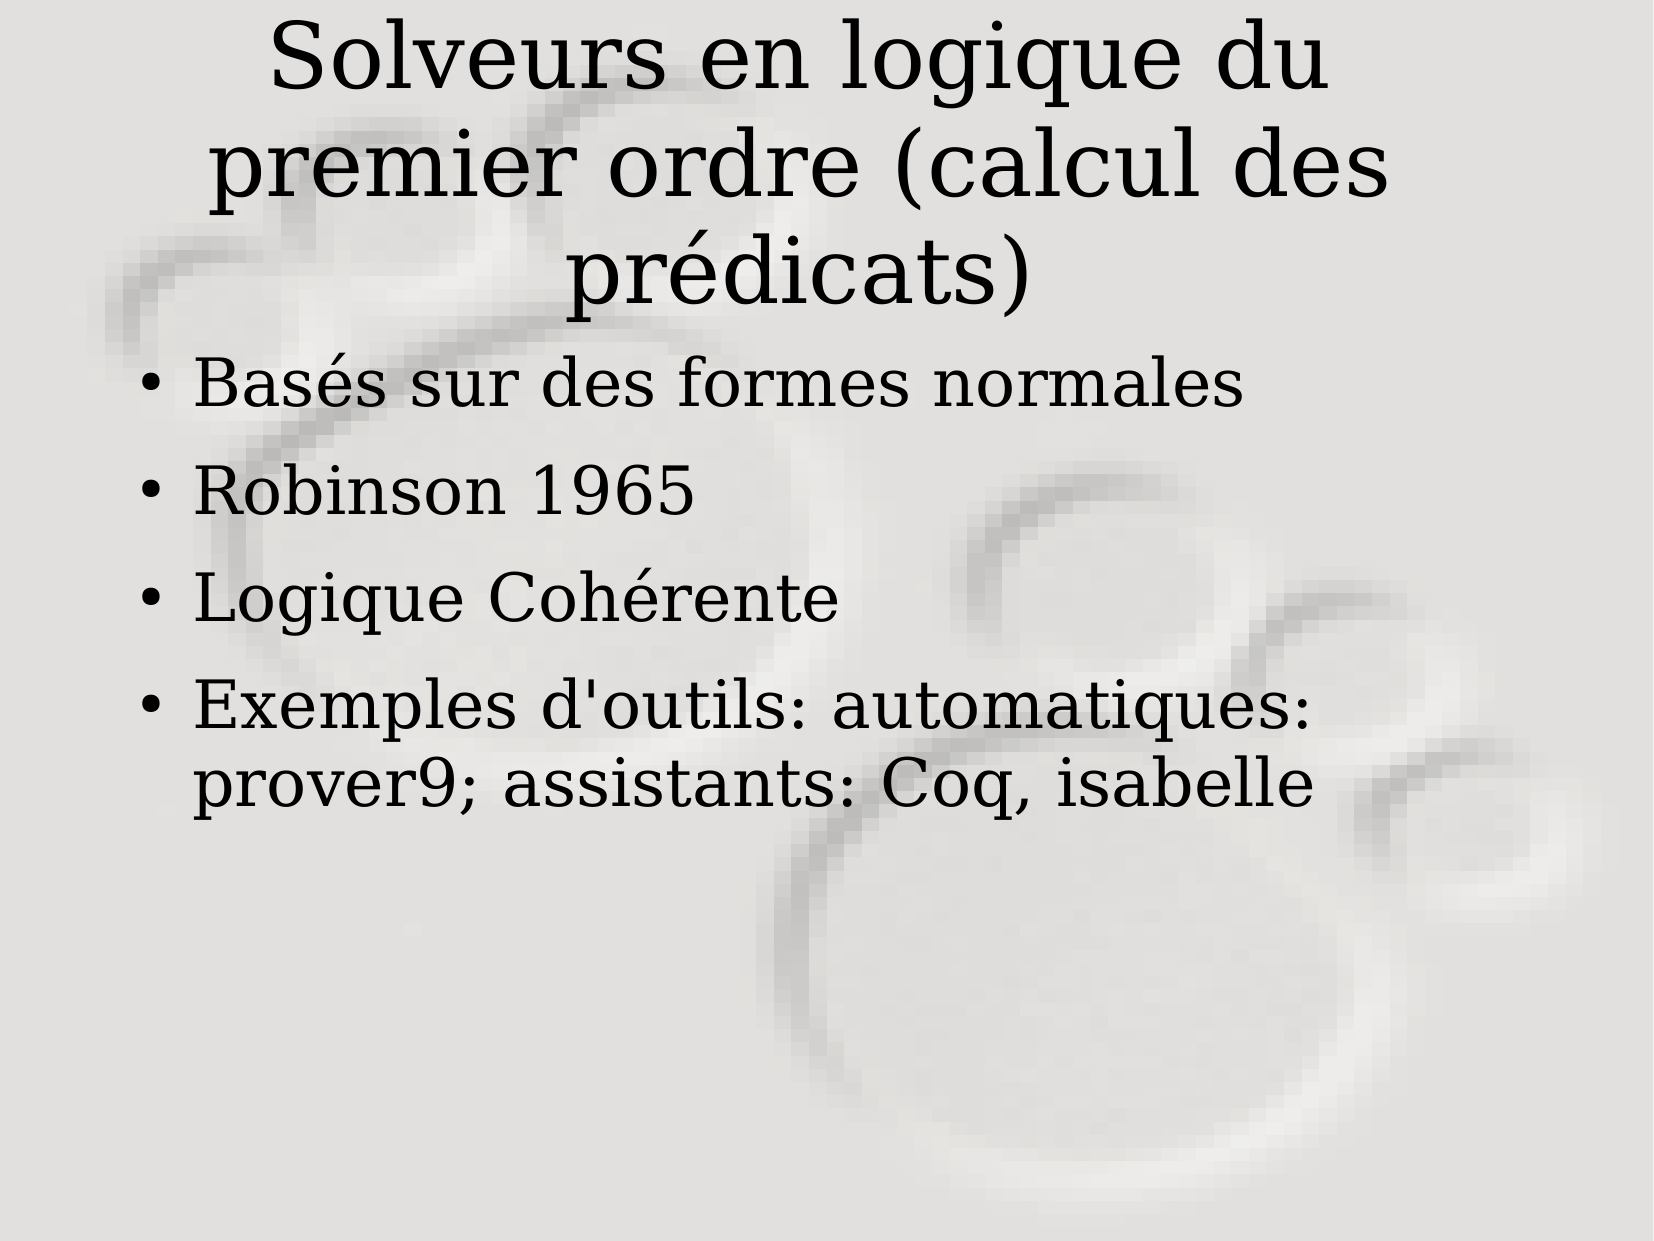

# Solveurs en logique du premier ordre (calcul des prédicats)
Basés sur des formes normales
Robinson 1965
Logique Cohérente
Exemples d'outils: automatiques: prover9; assistants: Coq, isabelle